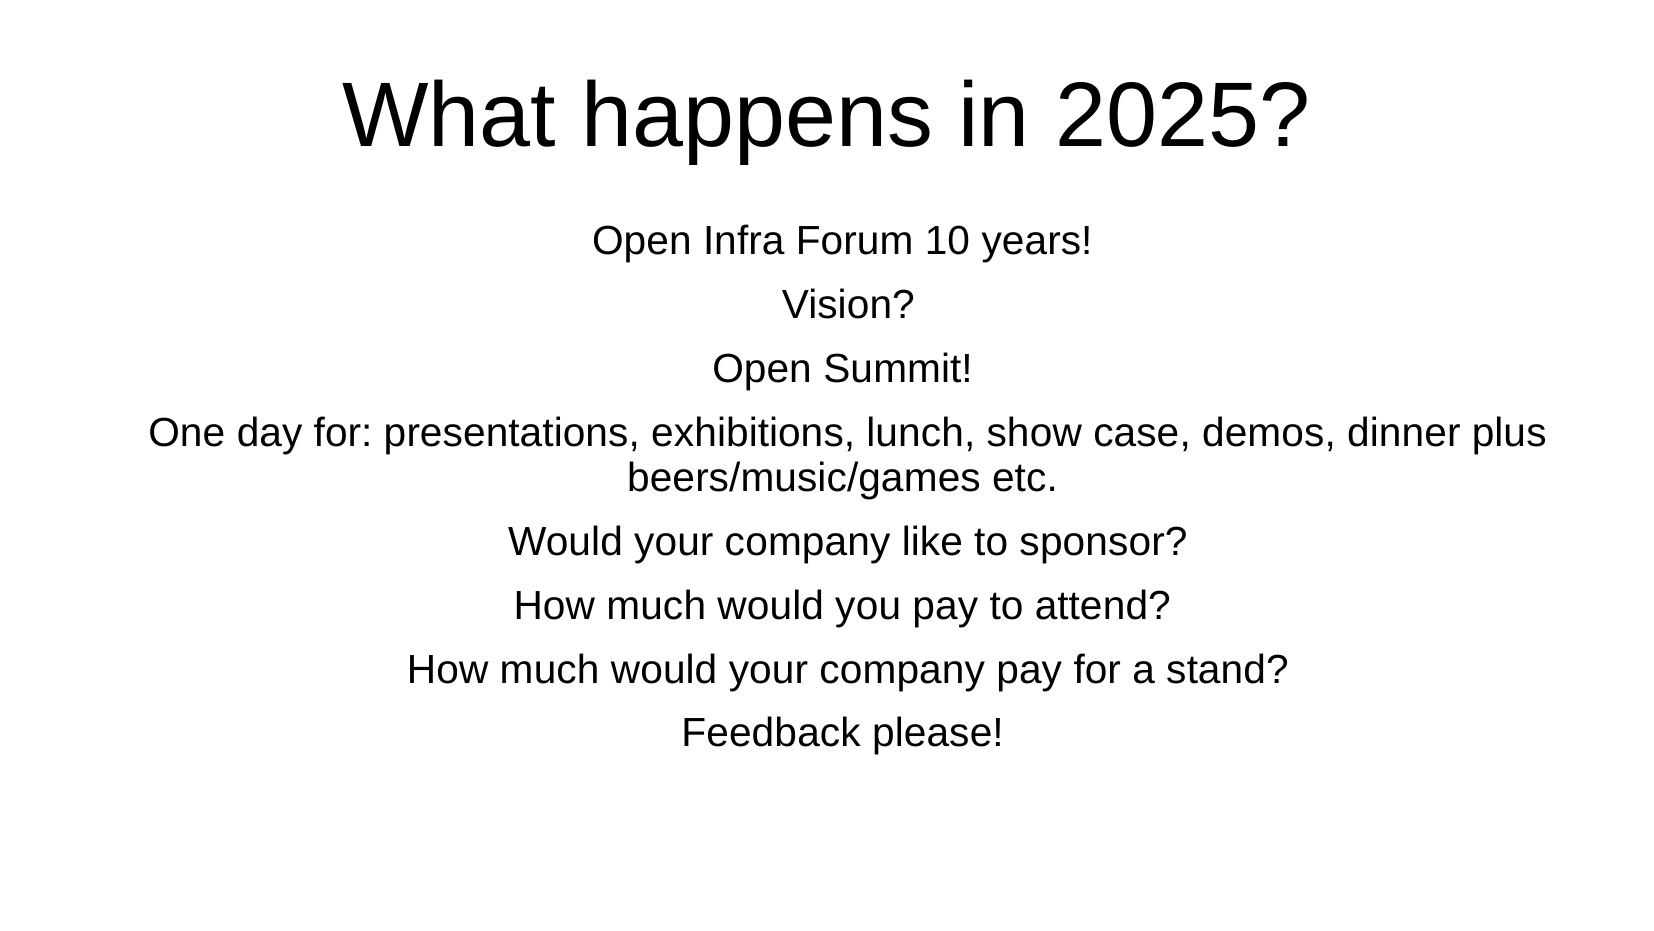

# What happens in 2025?
Open Infra Forum 10 years!
Vision?
Open Summit!
One day for: presentations, exhibitions, lunch, show case, demos, dinner plus beers/music/games etc.
Would your company like to sponsor?
How much would you pay to attend?
How much would your company pay for a stand?
Feedback please!